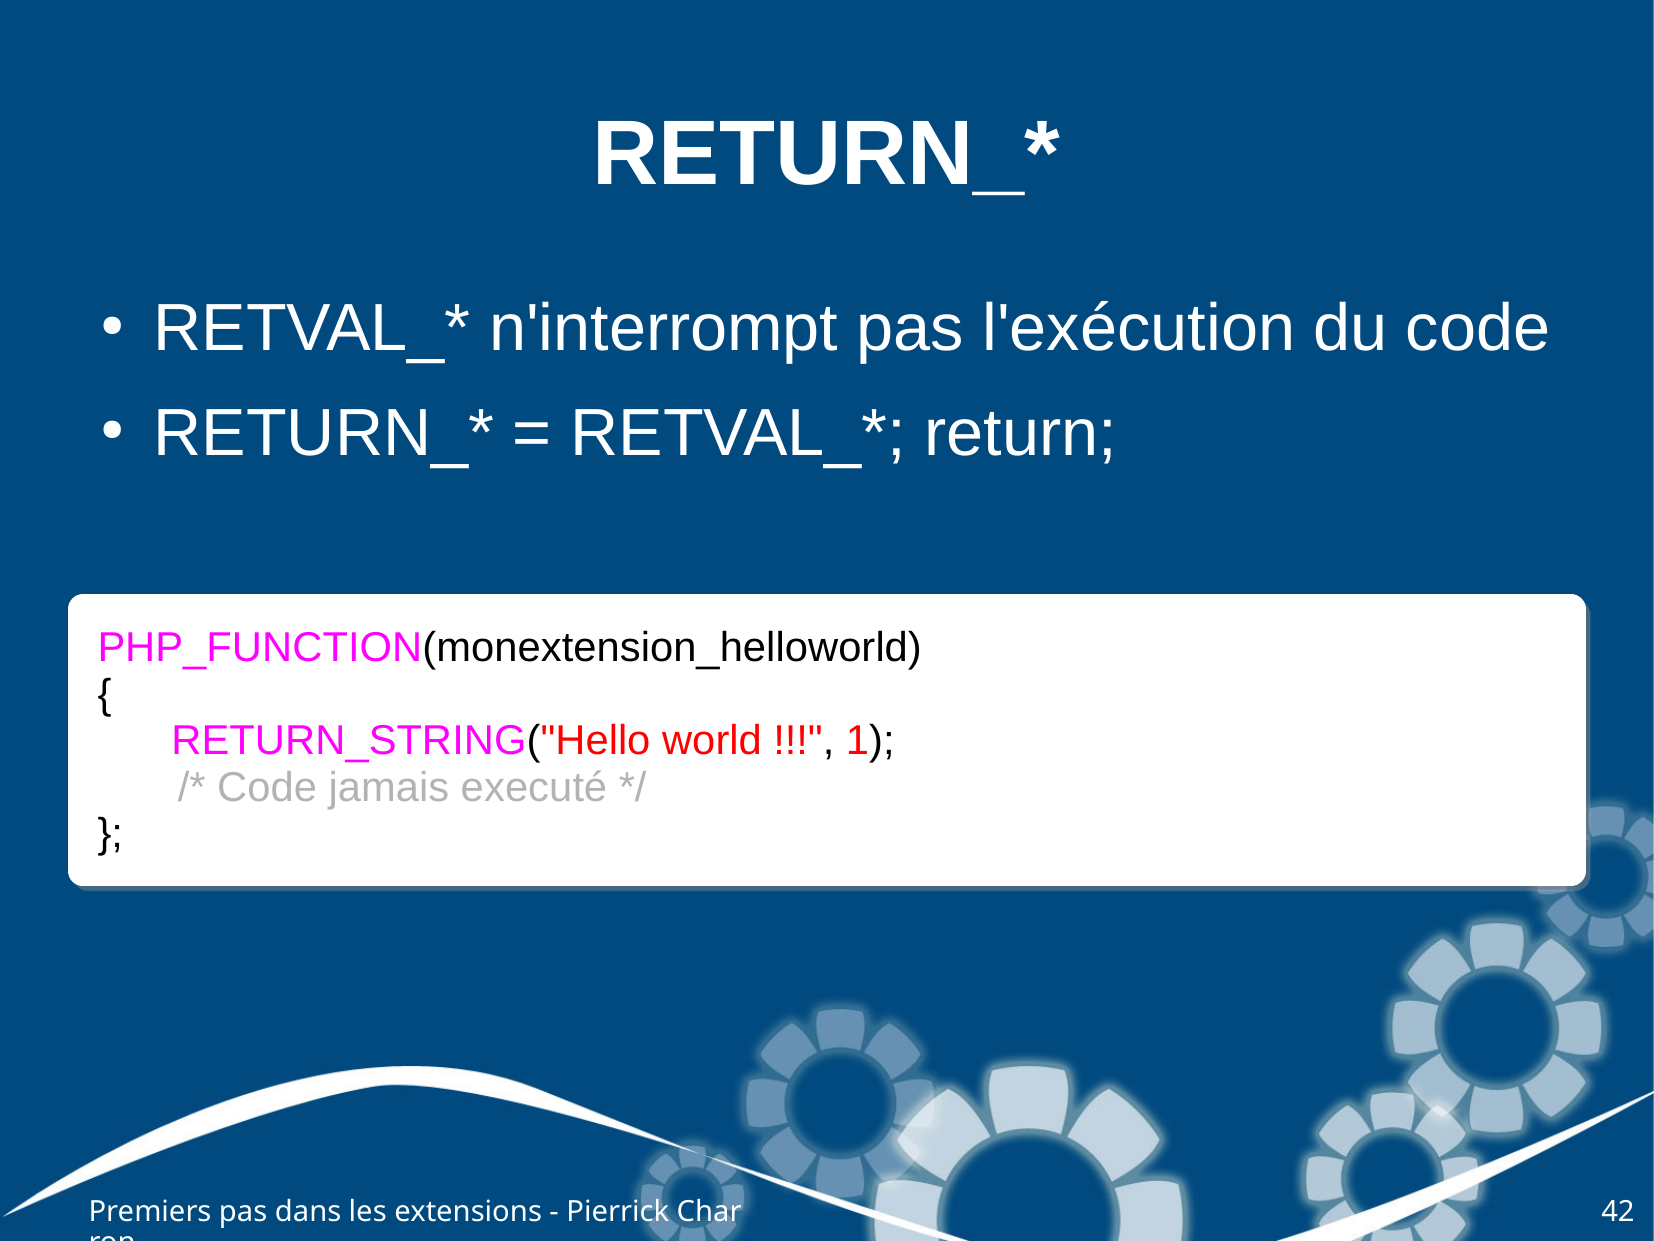

# RETURN_*
RETVAL_* n'interrompt pas l'exécution du code
RETURN_* = RETVAL_*; return;
PHP_FUNCTION(monextension_helloworld)
{
	RETURN_STRING("Hello world !!!", 1);
 /* Code jamais executé */
};
Premiers pas dans les extensions - Pierrick Charron
42